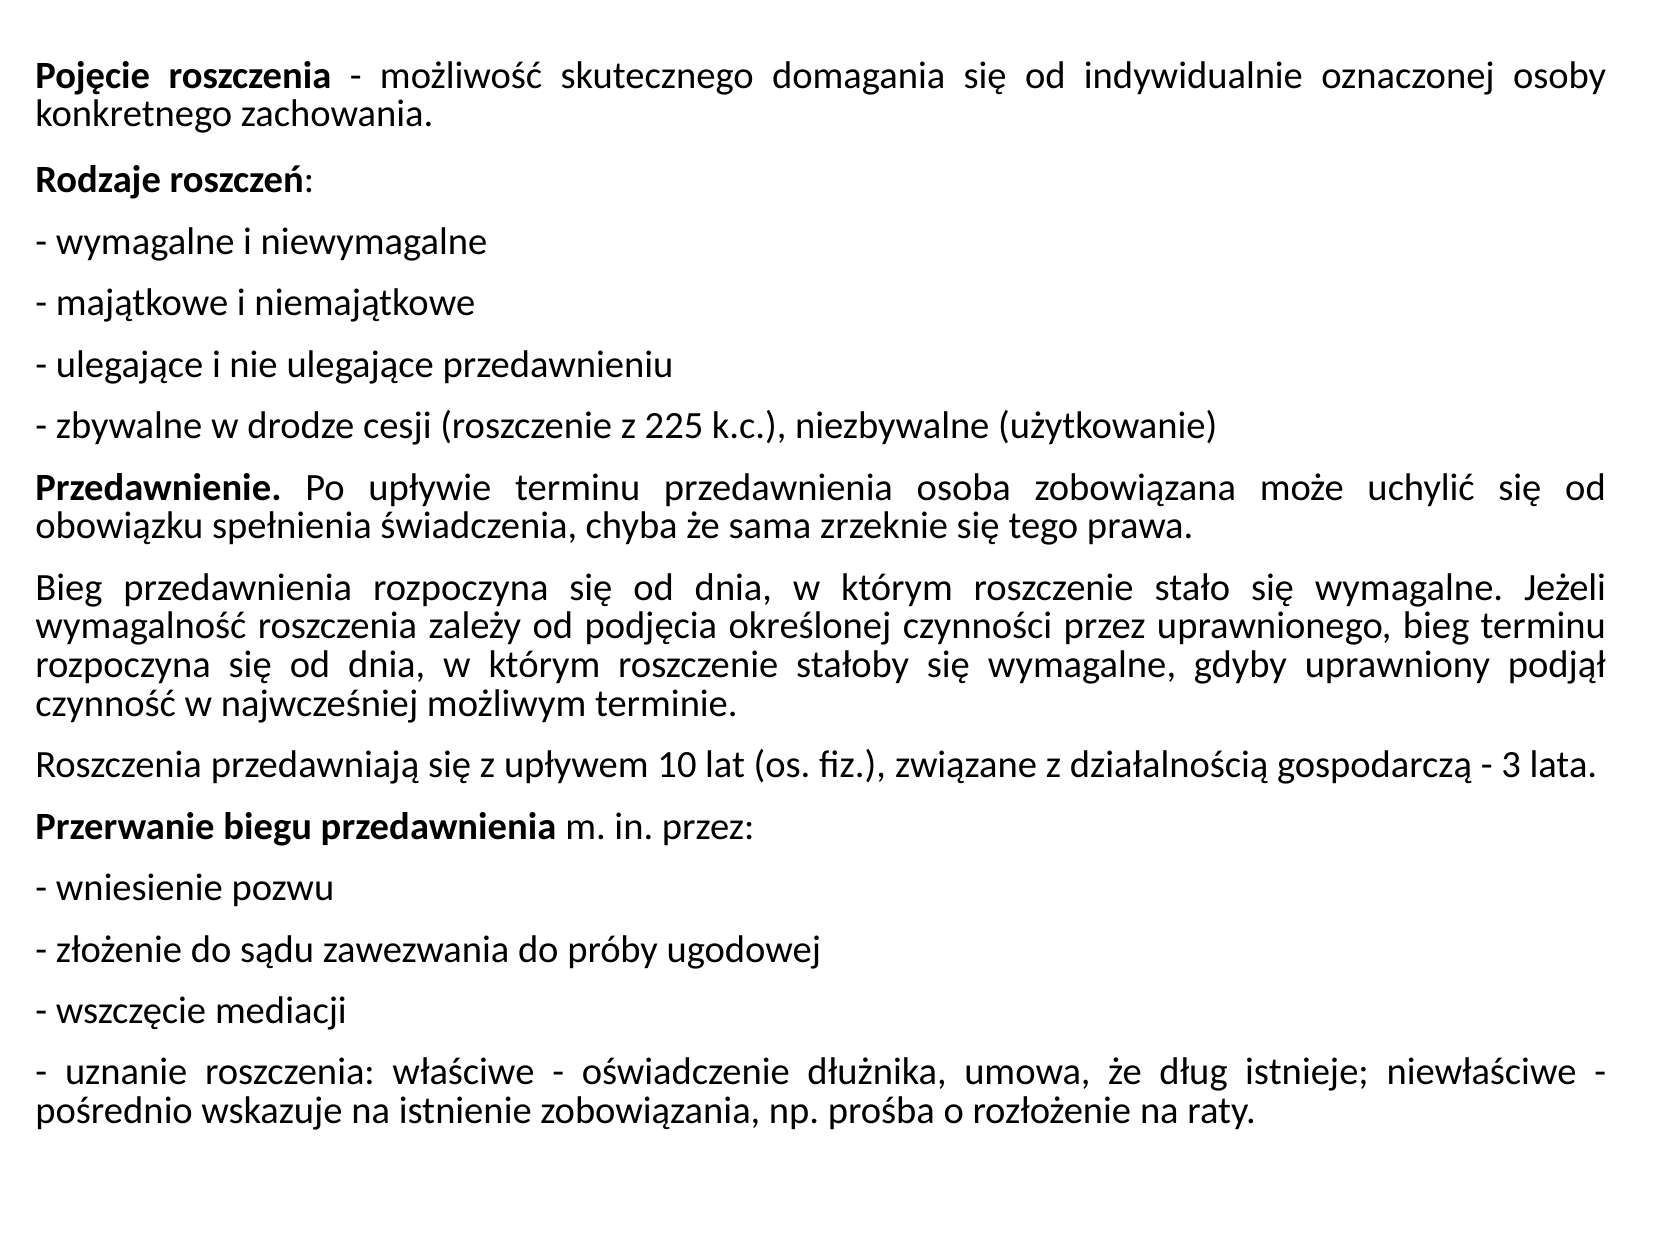

#
Pojęcie roszczenia - możliwość skutecznego domagania się od indywidualnie oznaczonej osoby konkretnego zachowania.
Rodzaje roszczeń:
- wymagalne i niewymagalne
- majątkowe i niemajątkowe
- ulegające i nie ulegające przedawnieniu
- zbywalne w drodze cesji (roszczenie z 225 k.c.), niezbywalne (użytkowanie)
Przedawnienie. Po upływie terminu przedawnienia osoba zobowiązana może uchylić się od obowiązku spełnienia świadczenia, chyba że sama zrzeknie się tego prawa.
Bieg przedawnienia rozpoczyna się od dnia, w którym roszczenie stało się wymagalne. Jeżeli wymagalność roszczenia zależy od podjęcia określonej czynności przez uprawnionego, bieg terminu rozpoczyna się od dnia, w którym roszczenie stałoby się wymagalne, gdyby uprawniony podjął czynność w najwcześniej możliwym terminie.
Roszczenia przedawniają się z upływem 10 lat (os. fiz.), związane z działalnością gospodarczą - 3 lata.
Przerwanie biegu przedawnienia m. in. przez:
- wniesienie pozwu
- złożenie do sądu zawezwania do próby ugodowej
- wszczęcie mediacji
- uznanie roszczenia: właściwe - oświadczenie dłużnika, umowa, że dług istnieje; niewłaściwe - pośrednio wskazuje na istnienie zobowiązania, np. prośba o rozłożenie na raty.